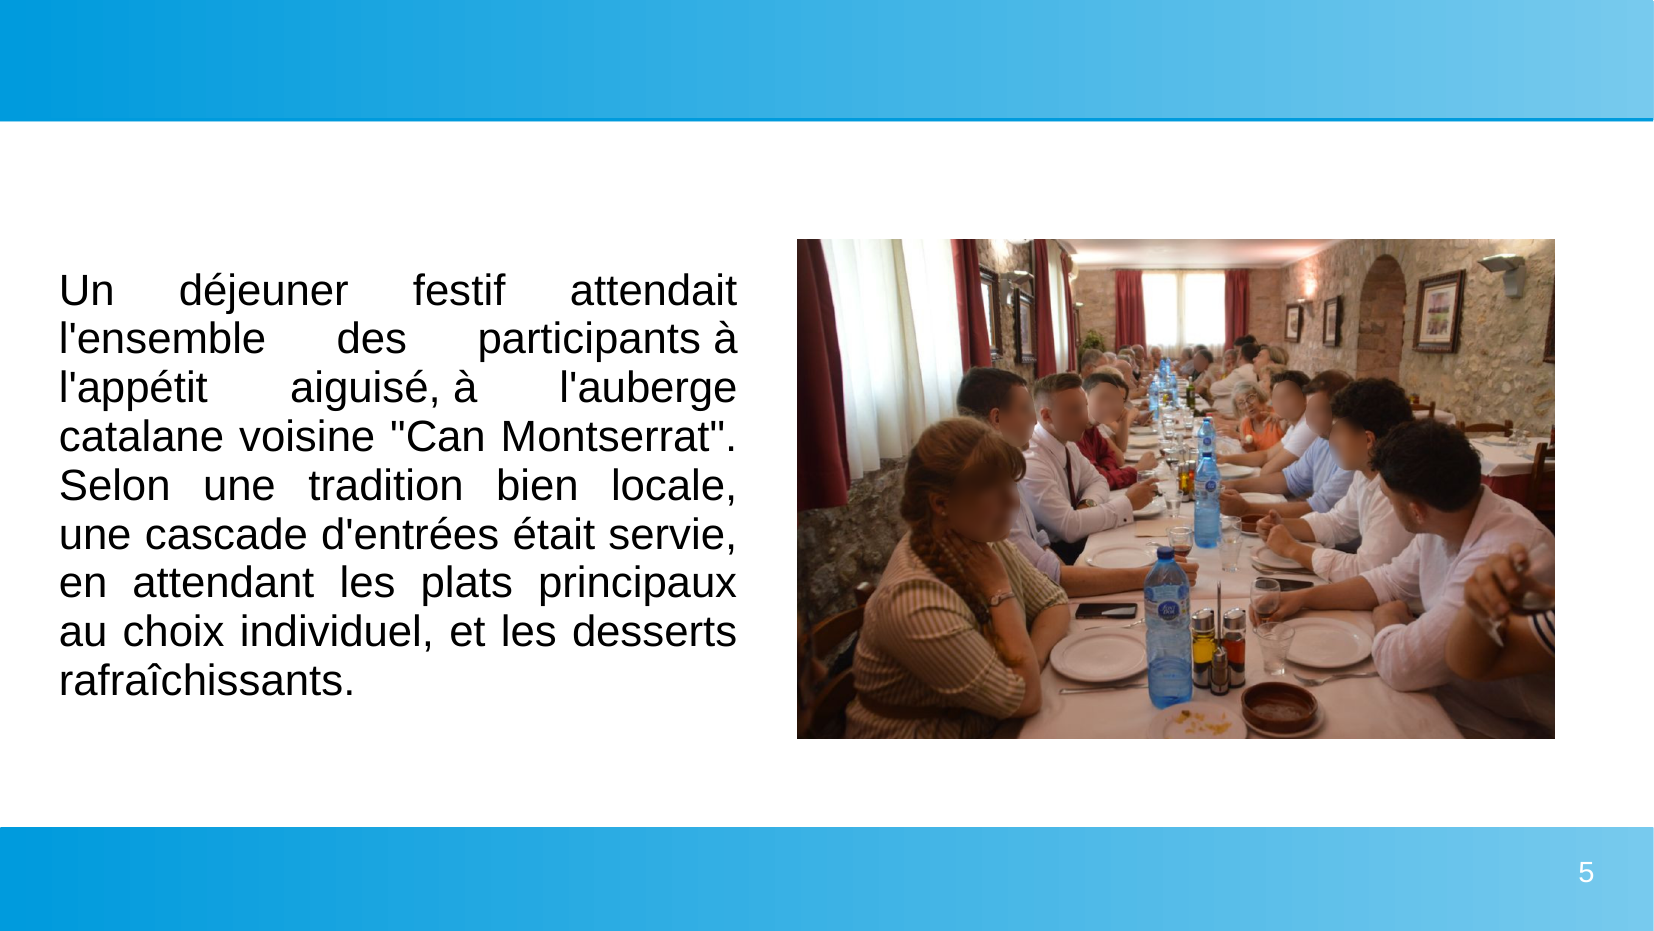

#
Un déjeuner festif attendait l'ensemble des participants à l'appétit aiguisé, à l'auberge catalane voisine "Can Montserrat". Selon une tradition bien locale, une cascade d'entrées était servie, en attendant les plats principaux au choix individuel, et les desserts rafraîchissants.
5